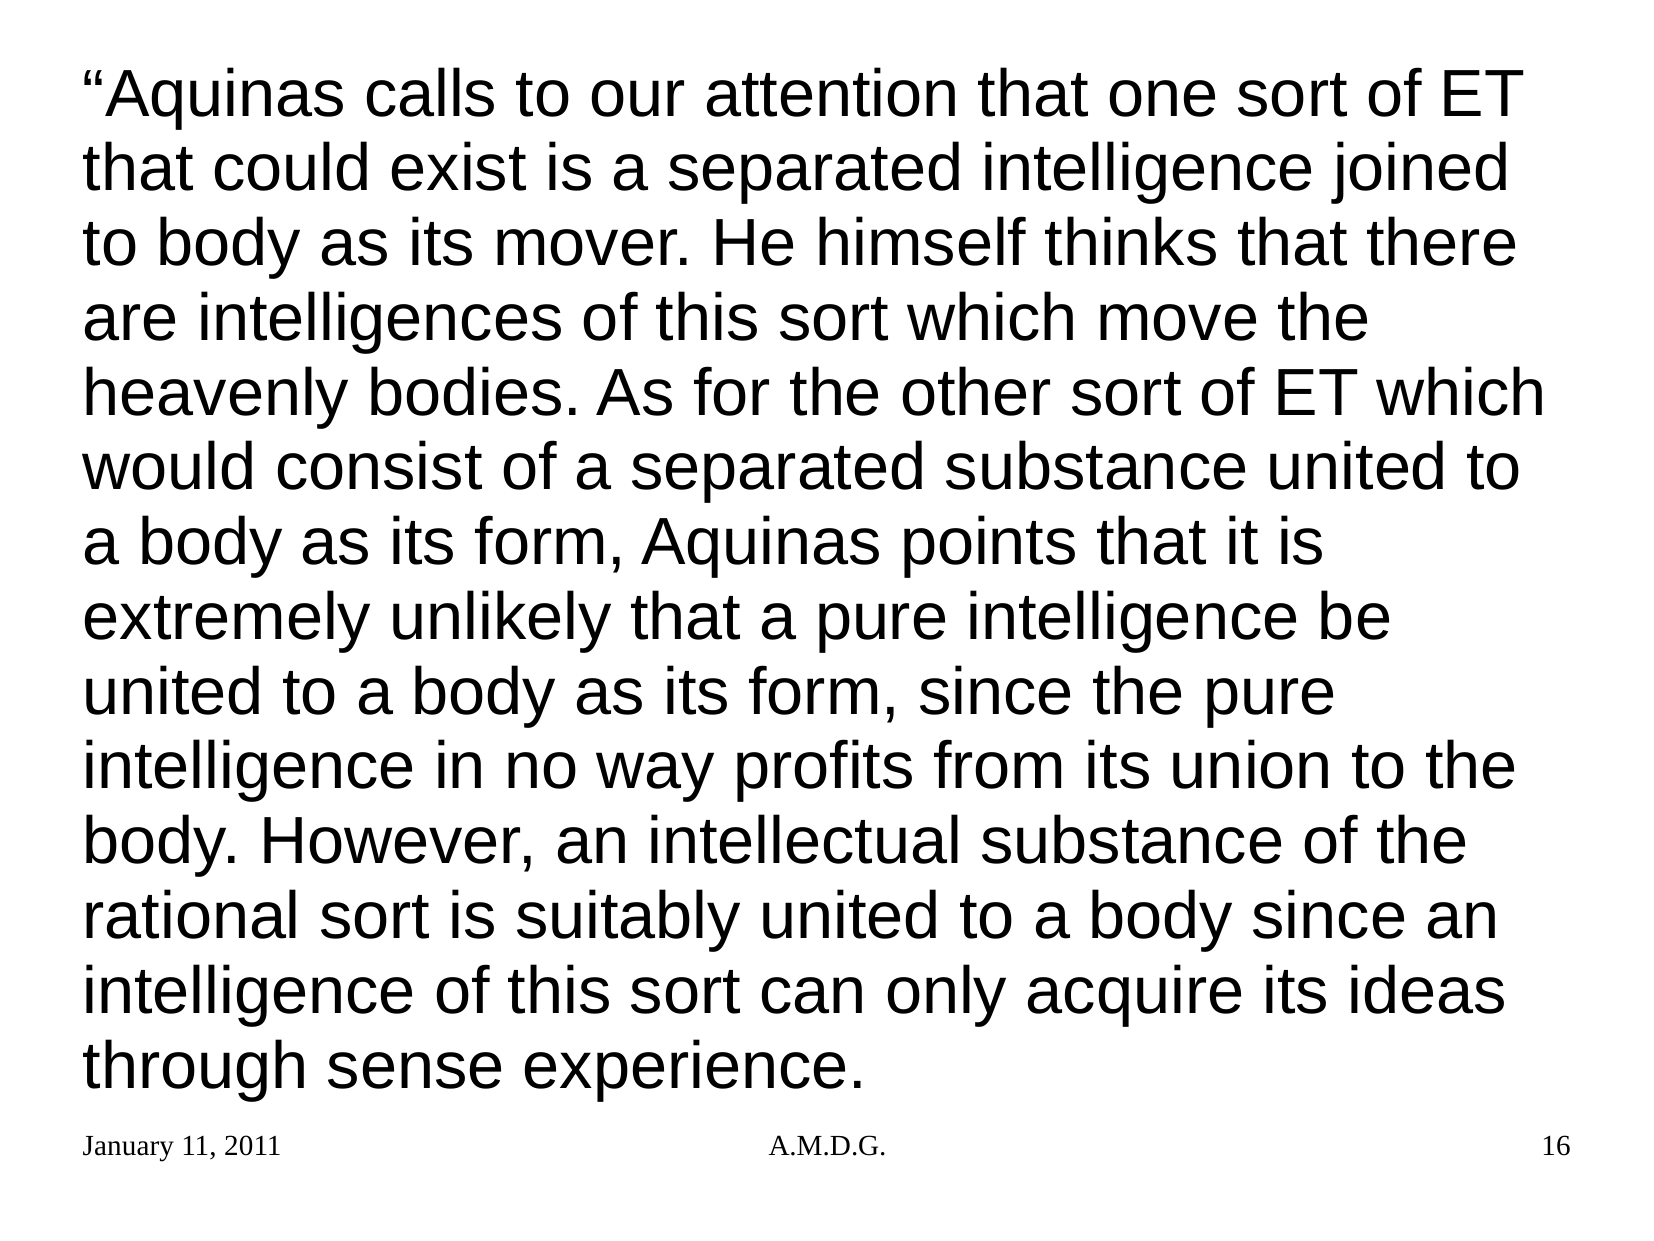

# “Aquinas calls to our attention that one sort of ET that could exist is a separated intelligence joined to body as its mover. He himself thinks that there are intelligences of this sort which move the heavenly bodies. As for the other sort of ET which would consist of a separated substance united to a body as its form, Aquinas points that it is extremely unlikely that a pure intelligence be united to a body as its form, since the pure intelligence in no way profits from its union to the body. However, an intellectual substance of the rational sort is suitably united to a body since an intelligence of this sort can only acquire its ideas through sense experience.
January 11, 2011
A.M.D.G.
16